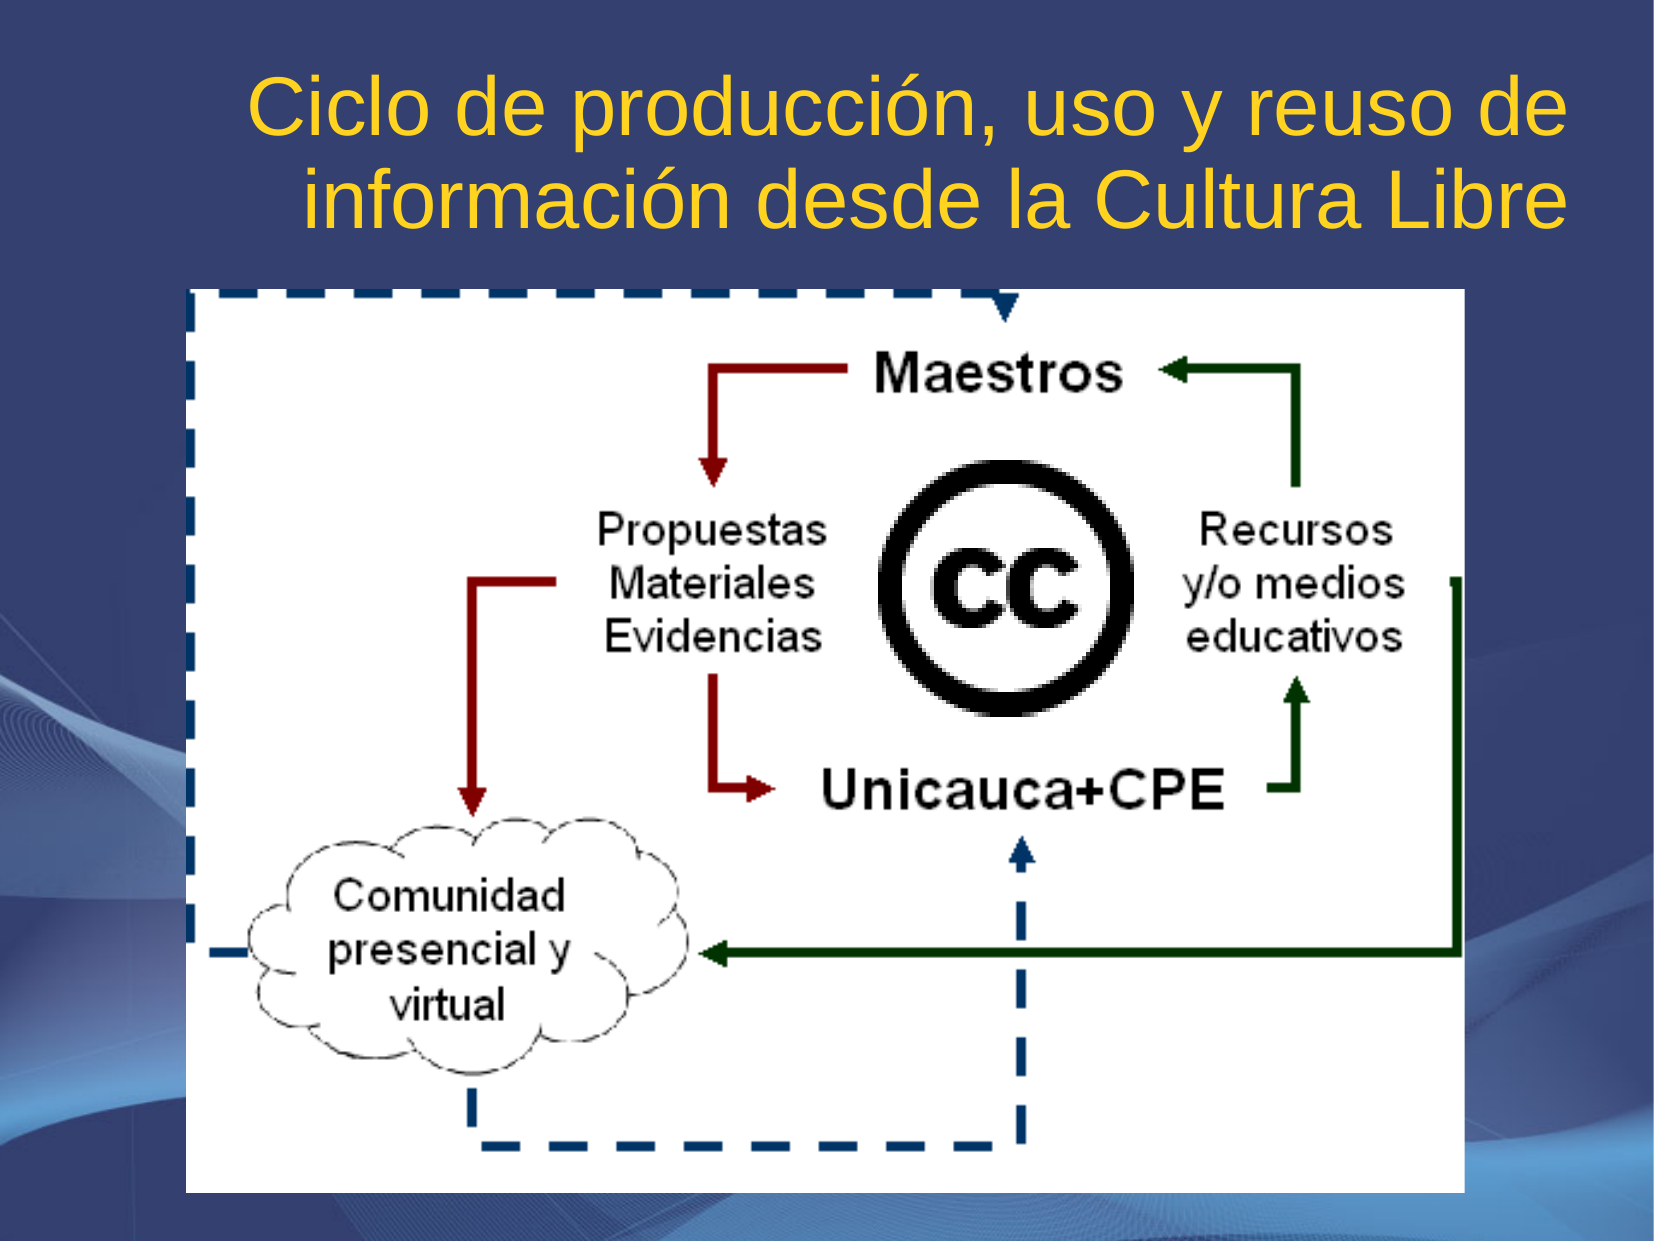

# Ciclo de producción, uso y reuso de información desde la Cultura Libre